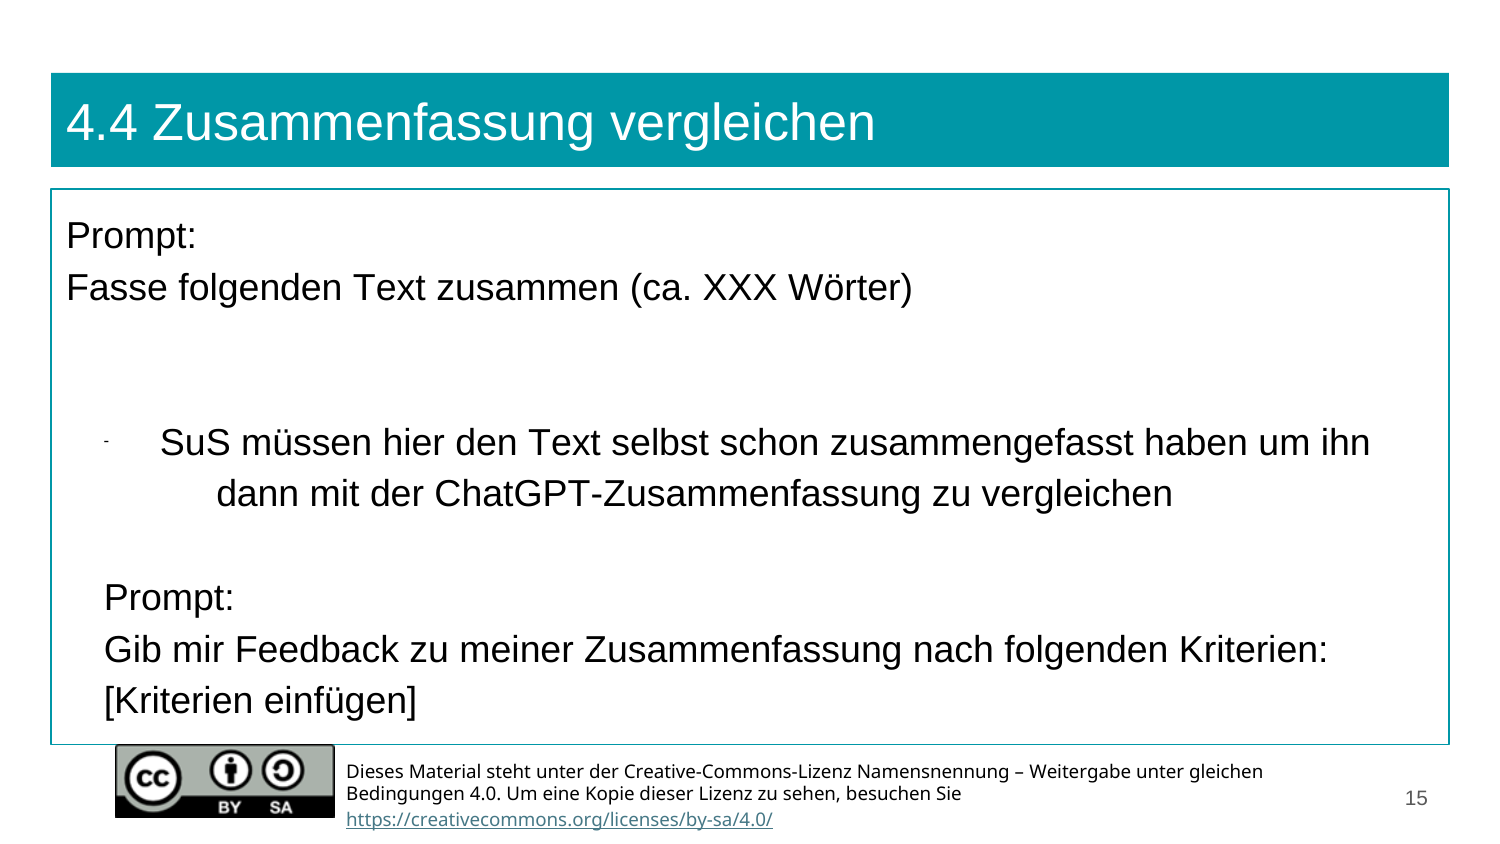

# 4.4 Zusammenfassung vergleichen
Prompt:
Fasse folgenden Text zusammen (ca. XXX Wörter)
SuS müssen hier den Text selbst schon zusammengefasst haben um ihn dann mit der ChatGPT-Zusammenfassung zu vergleichen
Prompt:
Gib mir Feedback zu meiner Zusammenfassung nach folgenden Kriterien: [Kriterien einfügen]
Dieses Material steht unter der Creative-Commons-Lizenz Namensnennung – Weitergabe unter gleichen Bedingungen 4.0. Um eine Kopie dieser Lizenz zu sehen, besuchen Siehttps://creativecommons.org/licenses/by-sa/4.0/